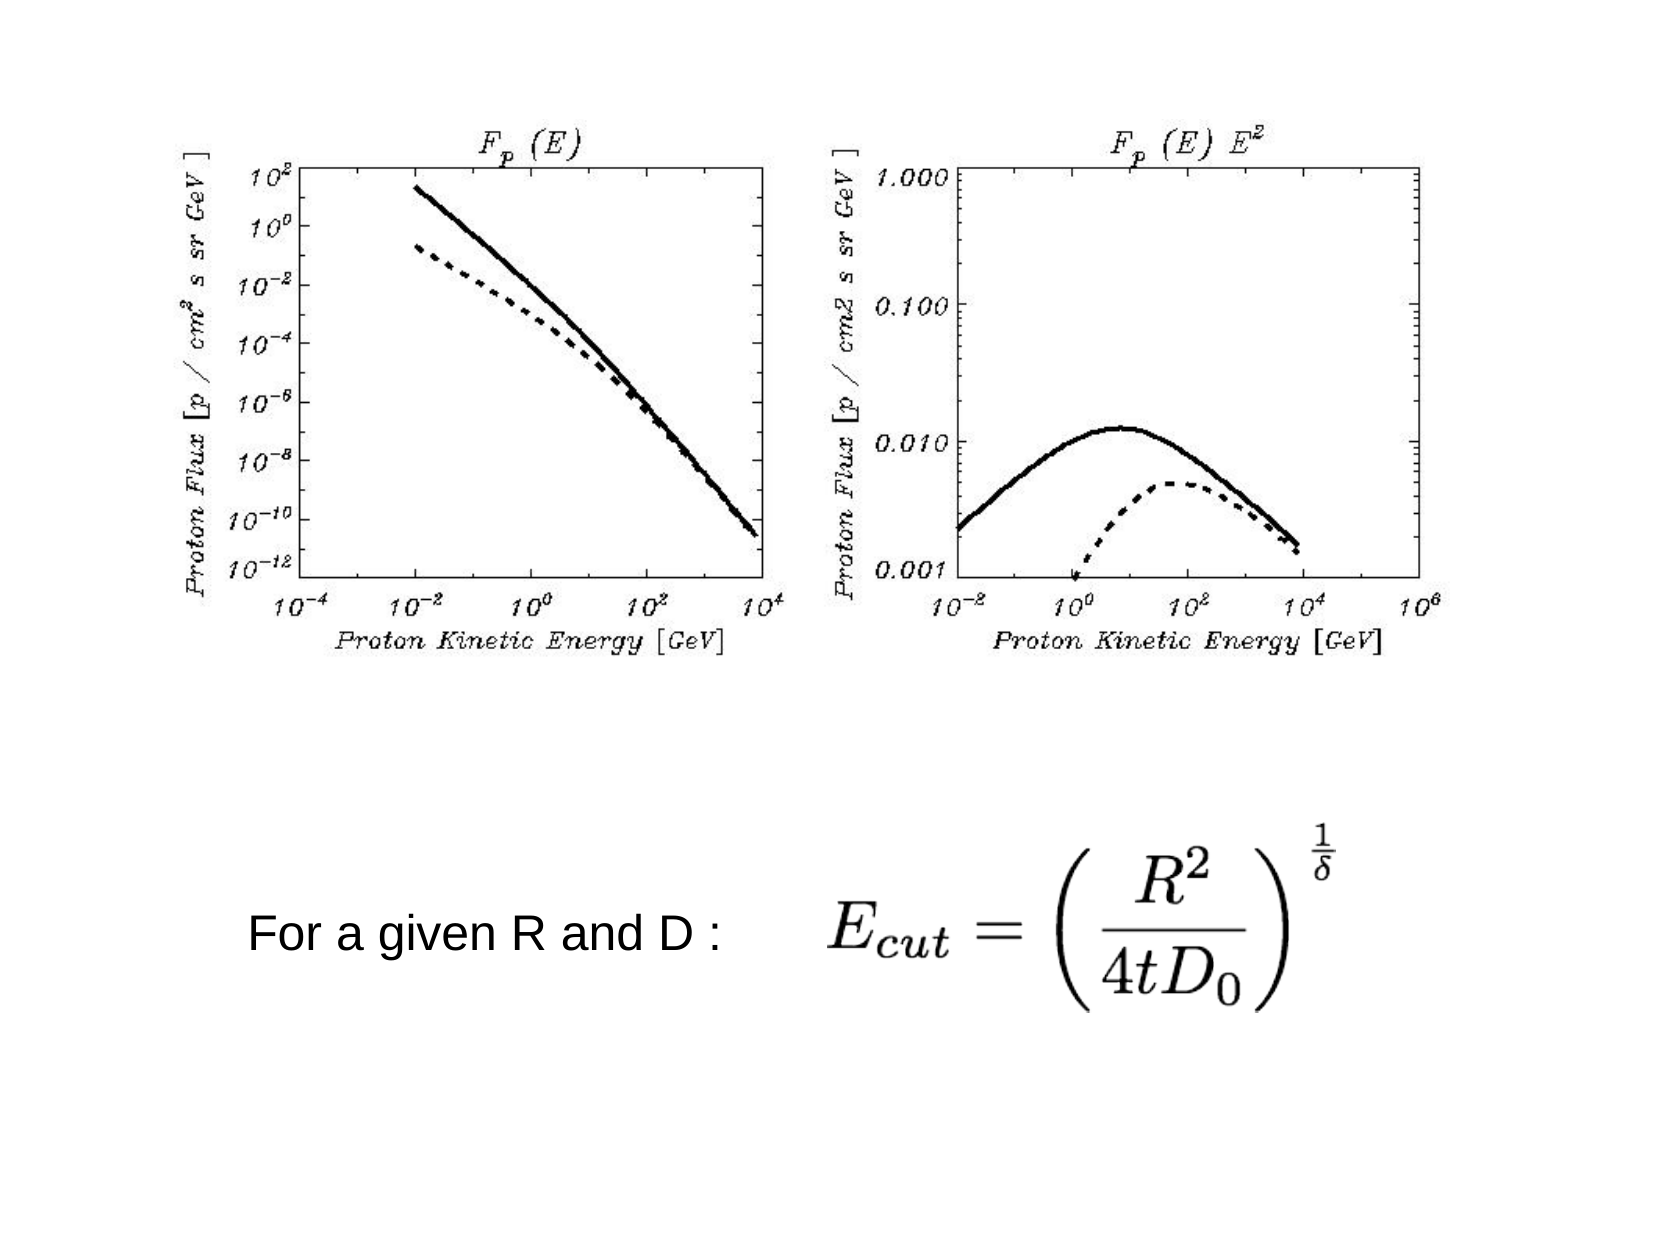

For a given R and D :